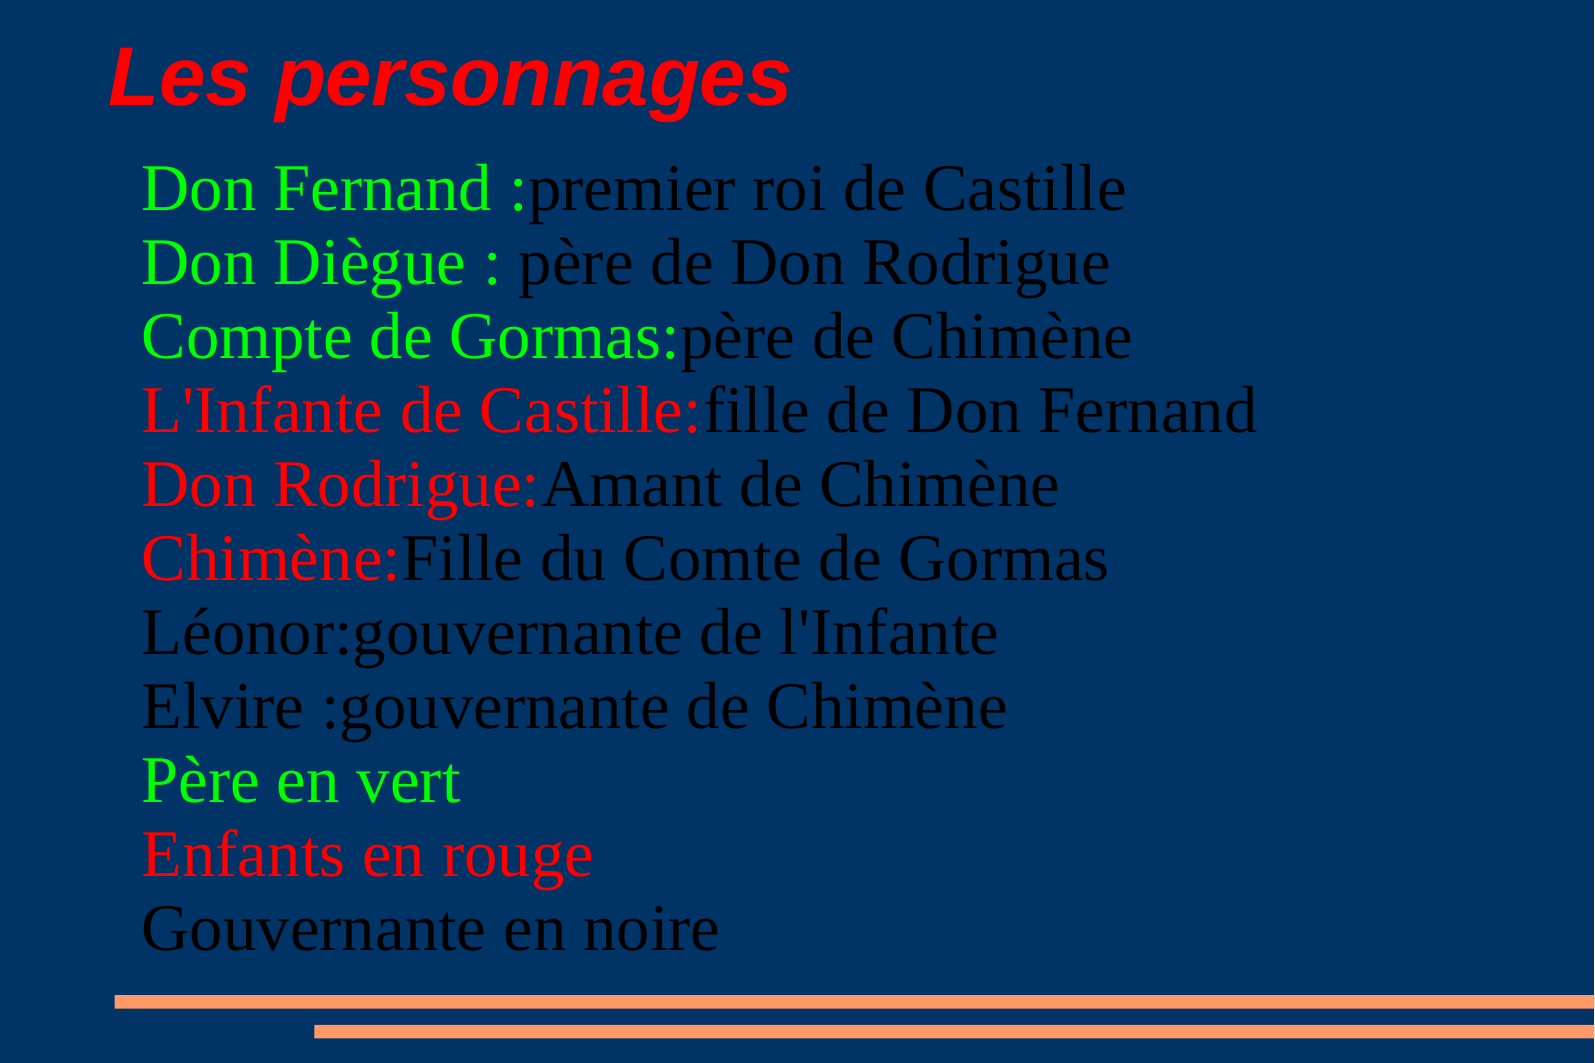

# Les personnages
Don Fernand :premier roi de Castille Don Diègue : père de Don Rodrigue Compte de Gormas:père de Chimène L'Infante de Castille:fille de Don Fernand Don Rodrigue:Amant de Chimène Chimène:Fille du Comte de Gormas Léonor:gouvernante de l'Infante Elvire :gouvernante de Chimène Père en vert Enfants en rouge Gouvernante en noire